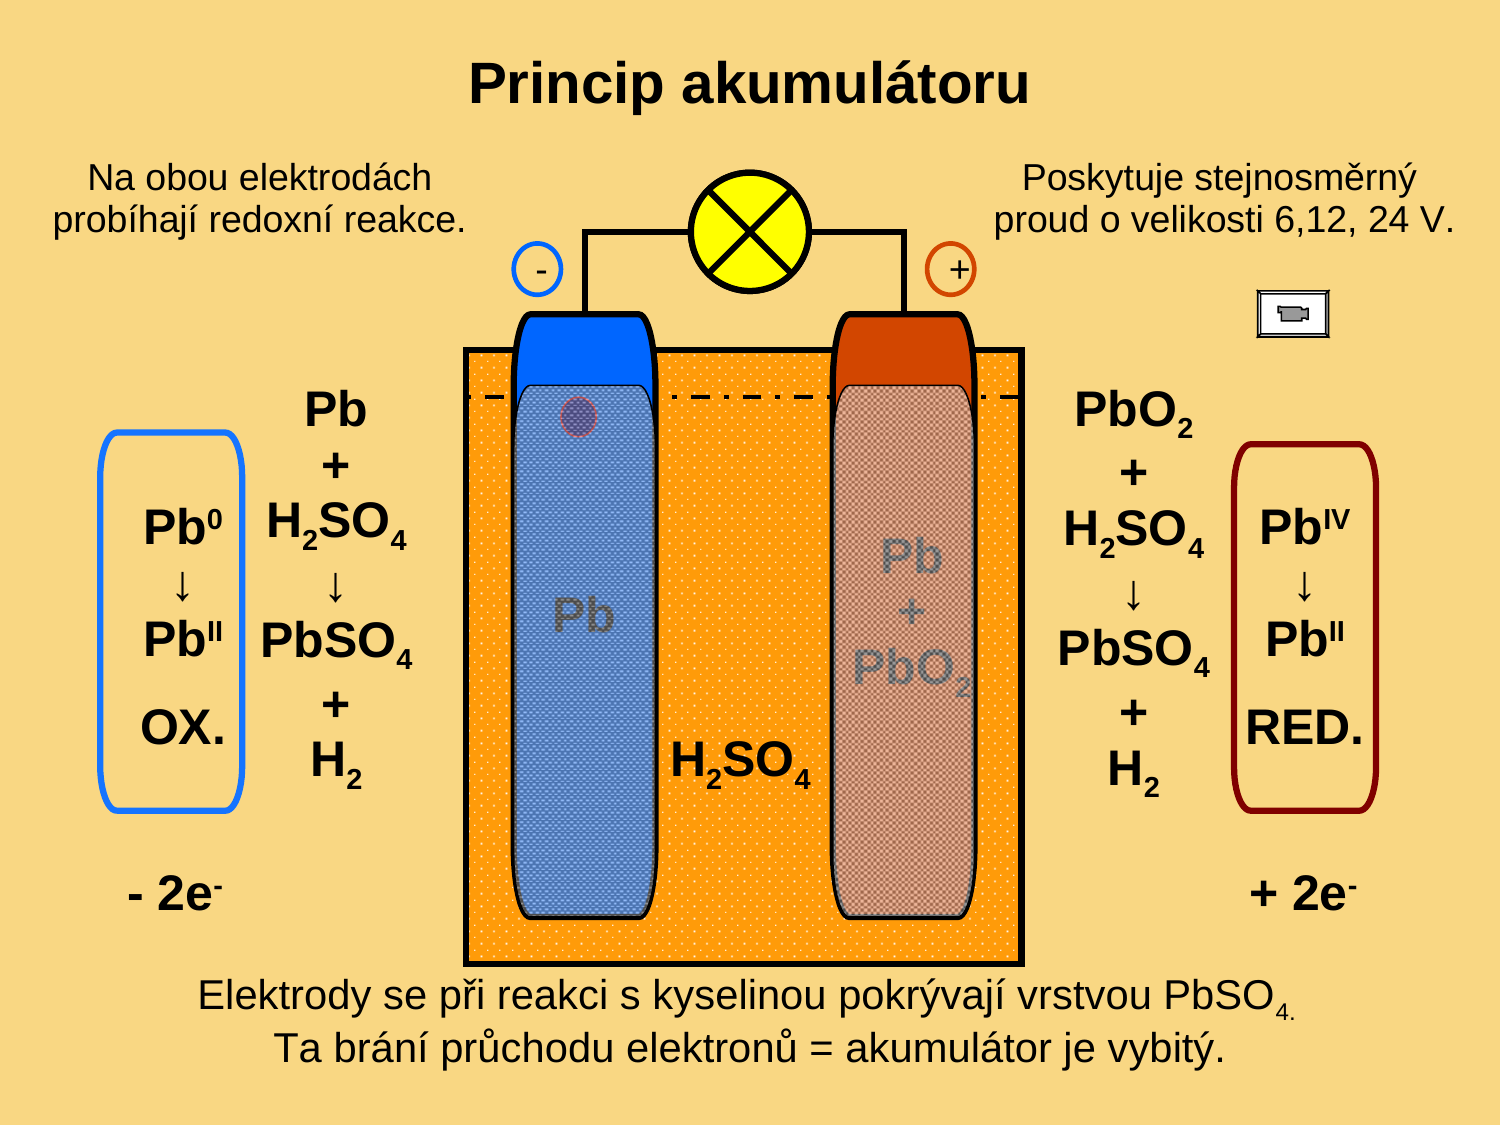

Princip akumulátoru
Na obou elektrodách
probíhají redoxní reakce.
Poskytuje stejnosměrný
 proud o velikosti 6,12, 24 V.
-
+
Pb
Pb
+
PbO2
Pb
+
H2SO4
↓
PbSO4
+
H2
PbO2
+
H2SO4
↓
PbSO4
+
H2
Pb0
↓
PbII
OX.
PbIV
↓
PbII
RED.
H2SO4
- 2e-
+ 2e-
Elektrody se při reakci s kyselinou pokrývají vrstvou PbSO4.
Ta brání průchodu elektronů = akumulátor je vybitý.